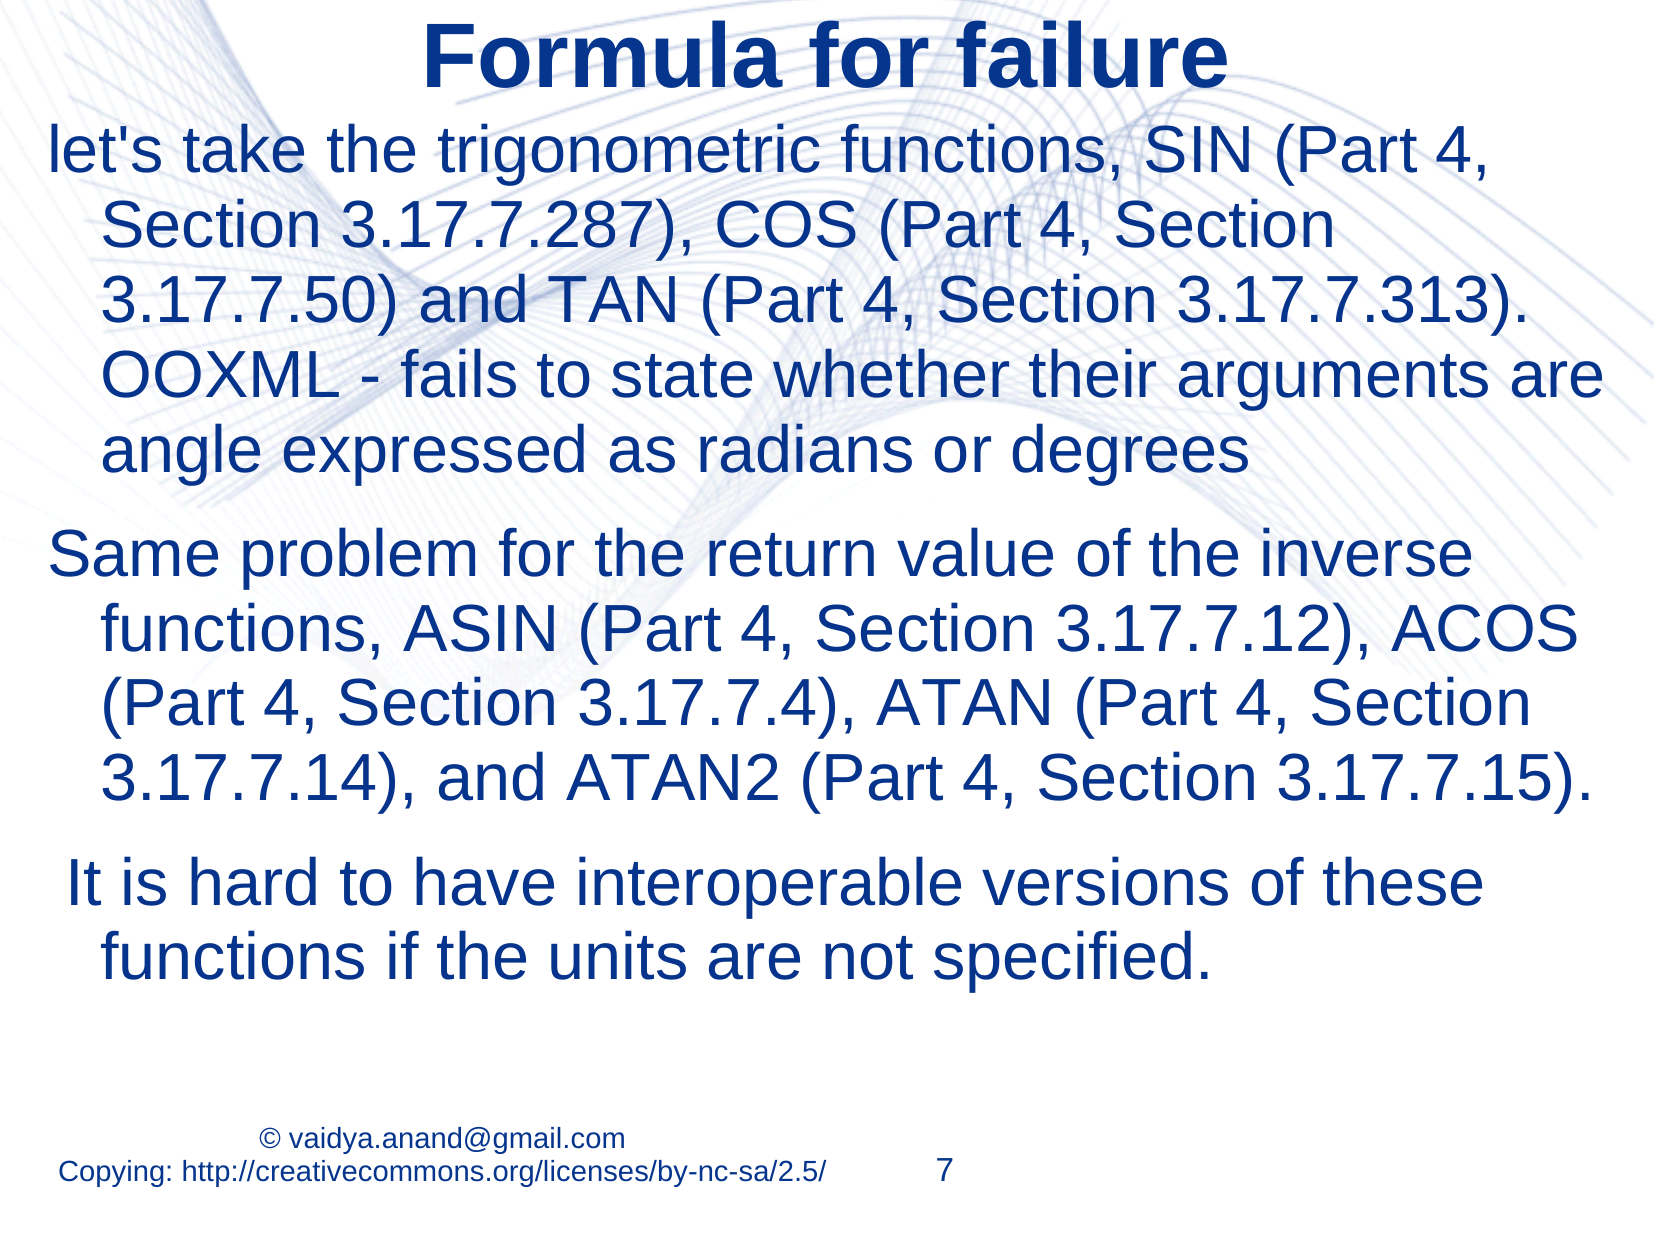

# Formula for failure
let's take the trigonometric functions, SIN (Part 4, Section 3.17.7.287), COS (Part 4, Section 3.17.7.50) and TAN (Part 4, Section 3.17.7.313). OOXML - fails to state whether their arguments are angle expressed as radians or degrees
Same problem for the return value of the inverse functions, ASIN (Part 4, Section 3.17.7.12), ACOS (Part 4, Section 3.17.7.4), ATAN (Part 4, Section 3.17.7.14), and ATAN2 (Part 4, Section 3.17.7.15).
 It is hard to have interoperable versions of these functions if the units are not specified.
http://www.broffice.org
7